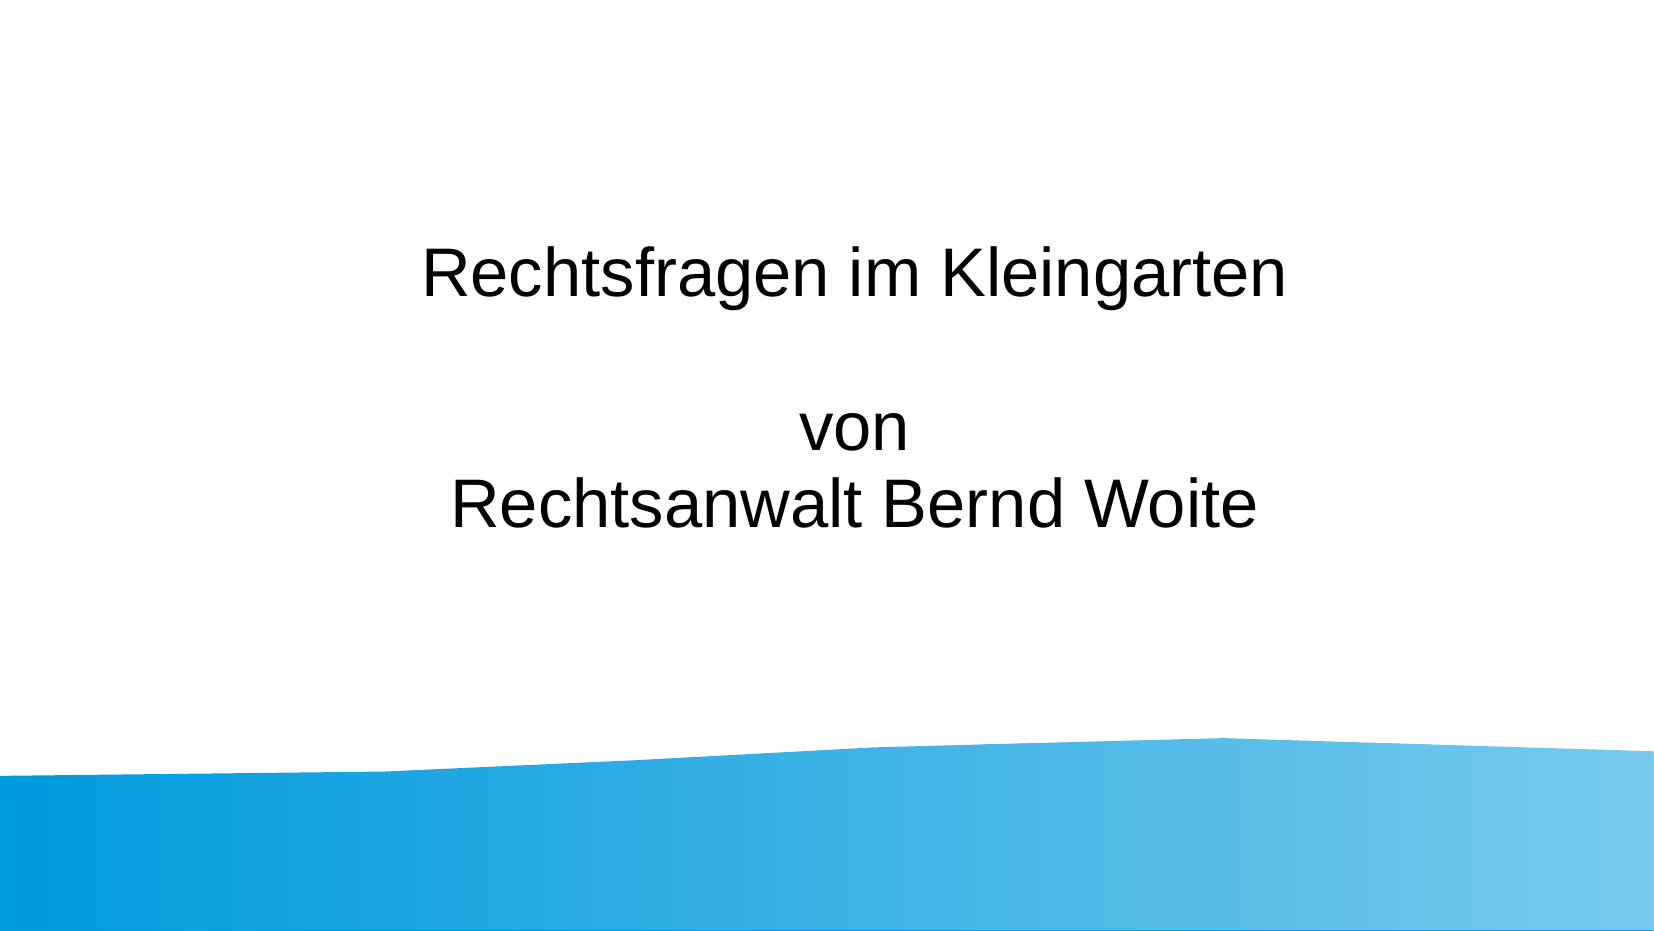

# Rechtsfragen im Kleingarten von Rechtsanwalt Bernd Woite